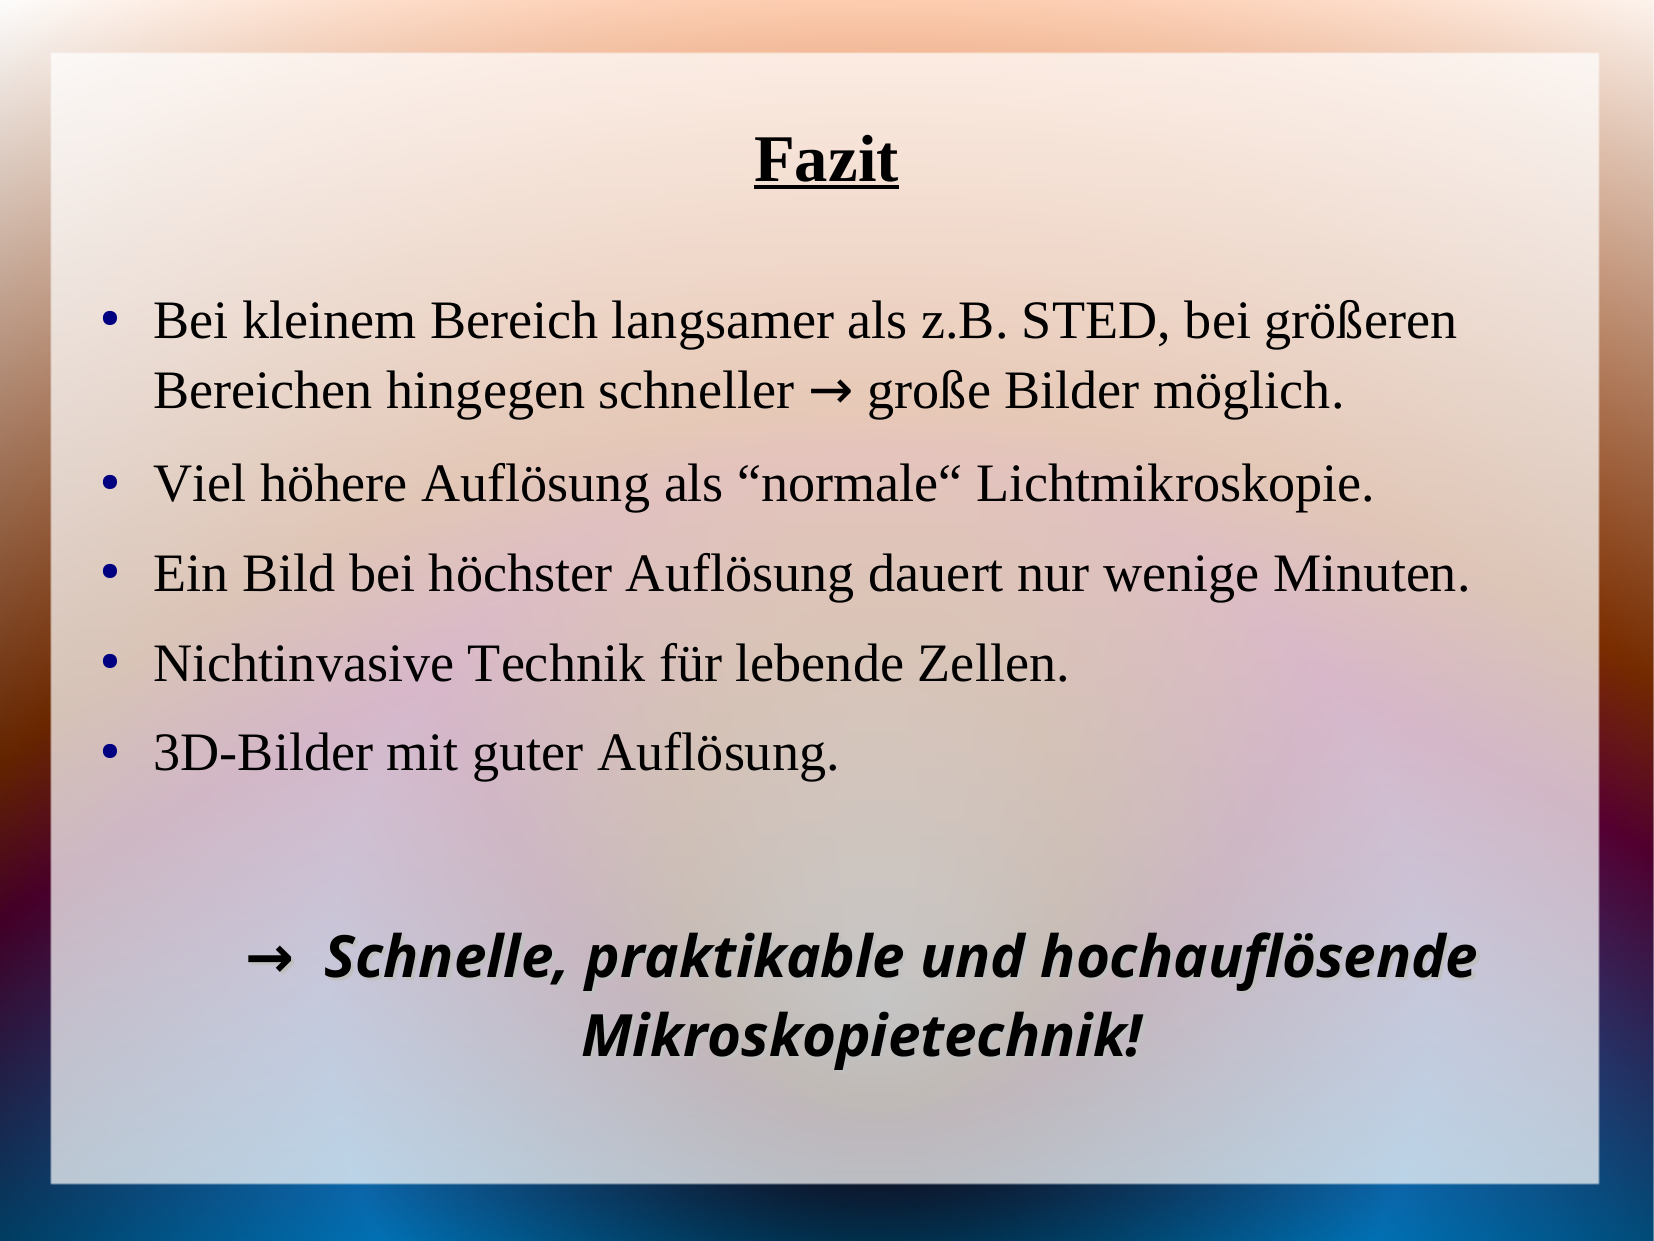

# Fazit
Bei kleinem Bereich langsamer als z.B. STED, bei größeren Bereichen hingegen schneller → große Bilder möglich.
Viel höhere Auflösung als “normale“ Lichtmikroskopie.
Ein Bild bei höchster Auflösung dauert nur wenige Minuten.
Nichtinvasive Technik für lebende Zellen.
3D-Bilder mit guter Auflösung.
→ Schnelle, praktikable und hochauflösende Mikroskopietechnik!